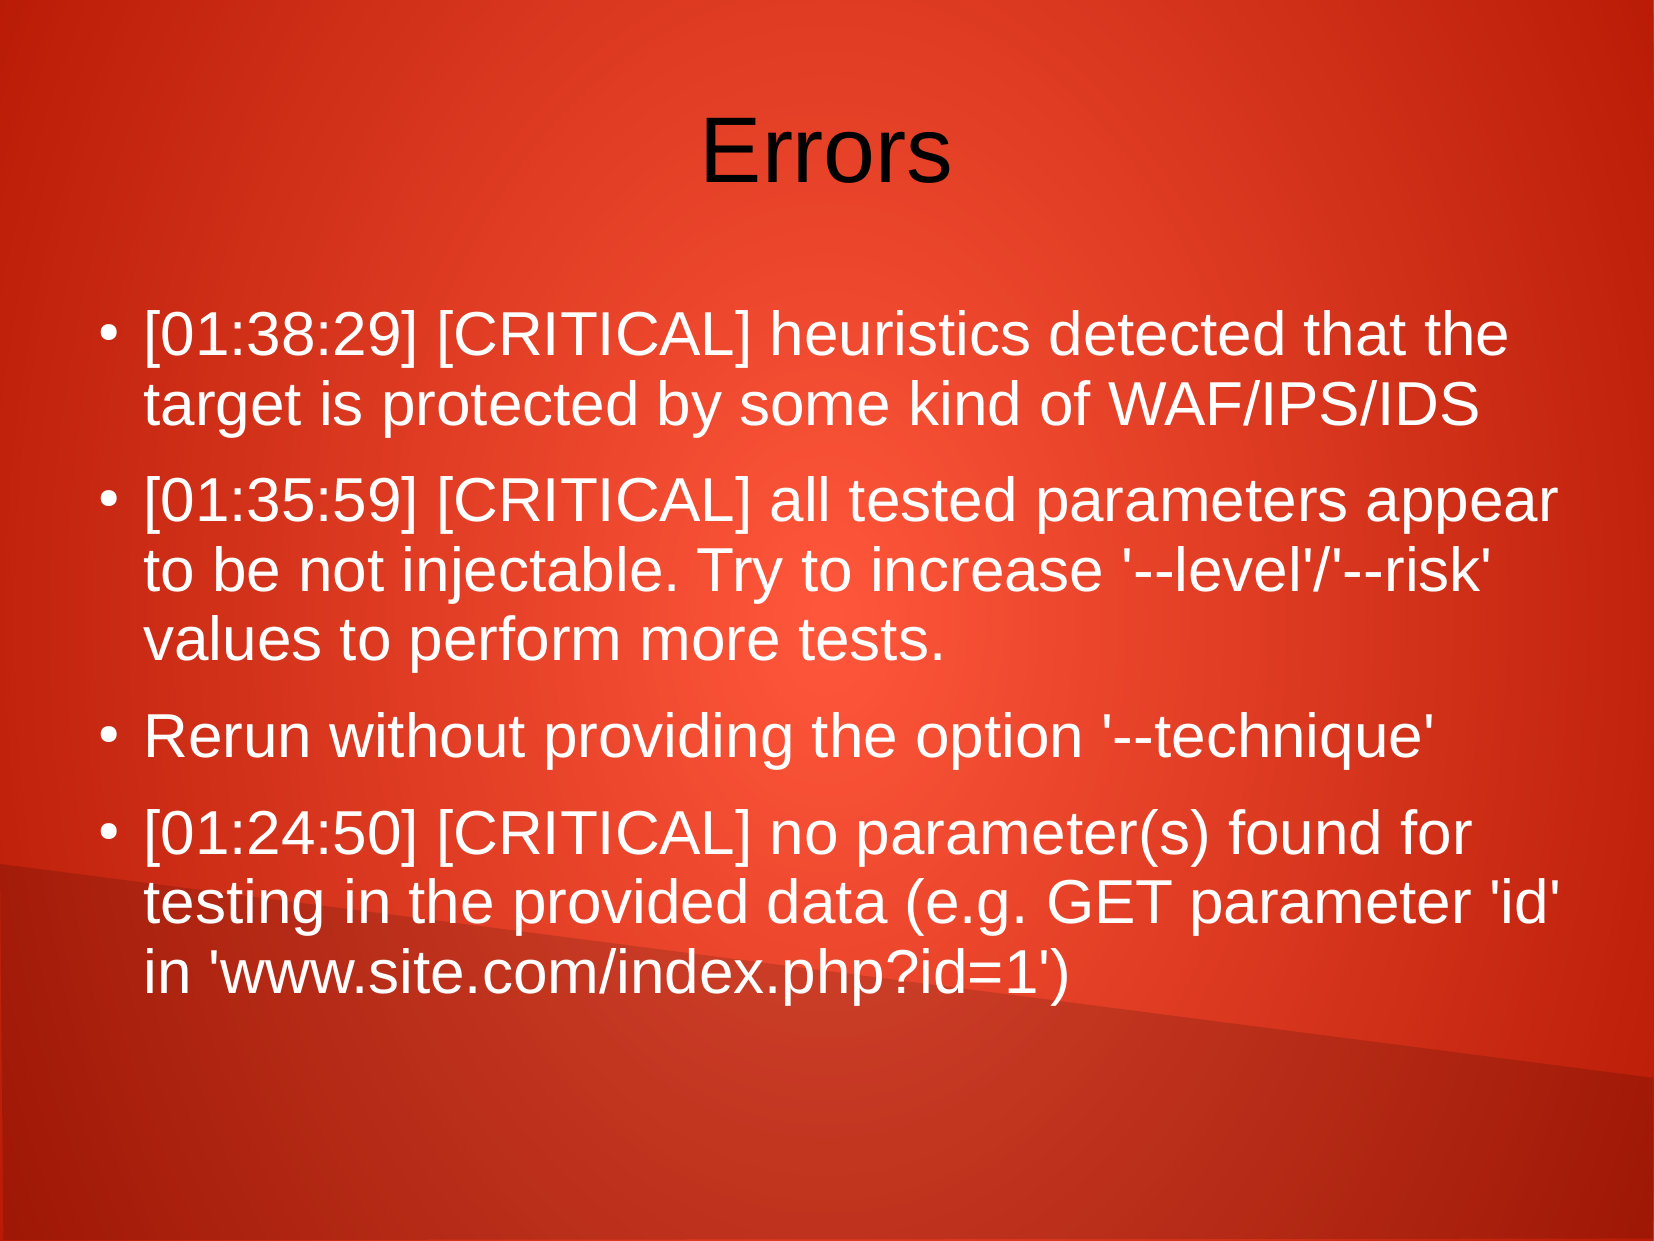

# Errors
[01:38:29] [CRITICAL] heuristics detected that the target is protected by some kind of WAF/IPS/IDS
[01:35:59] [CRITICAL] all tested parameters appear to be not injectable. Try to increase '--level'/'--risk' values to perform more tests.
Rerun without providing the option '--technique'
[01:24:50] [CRITICAL] no parameter(s) found for testing in the provided data (e.g. GET parameter 'id' in 'www.site.com/index.php?id=1')